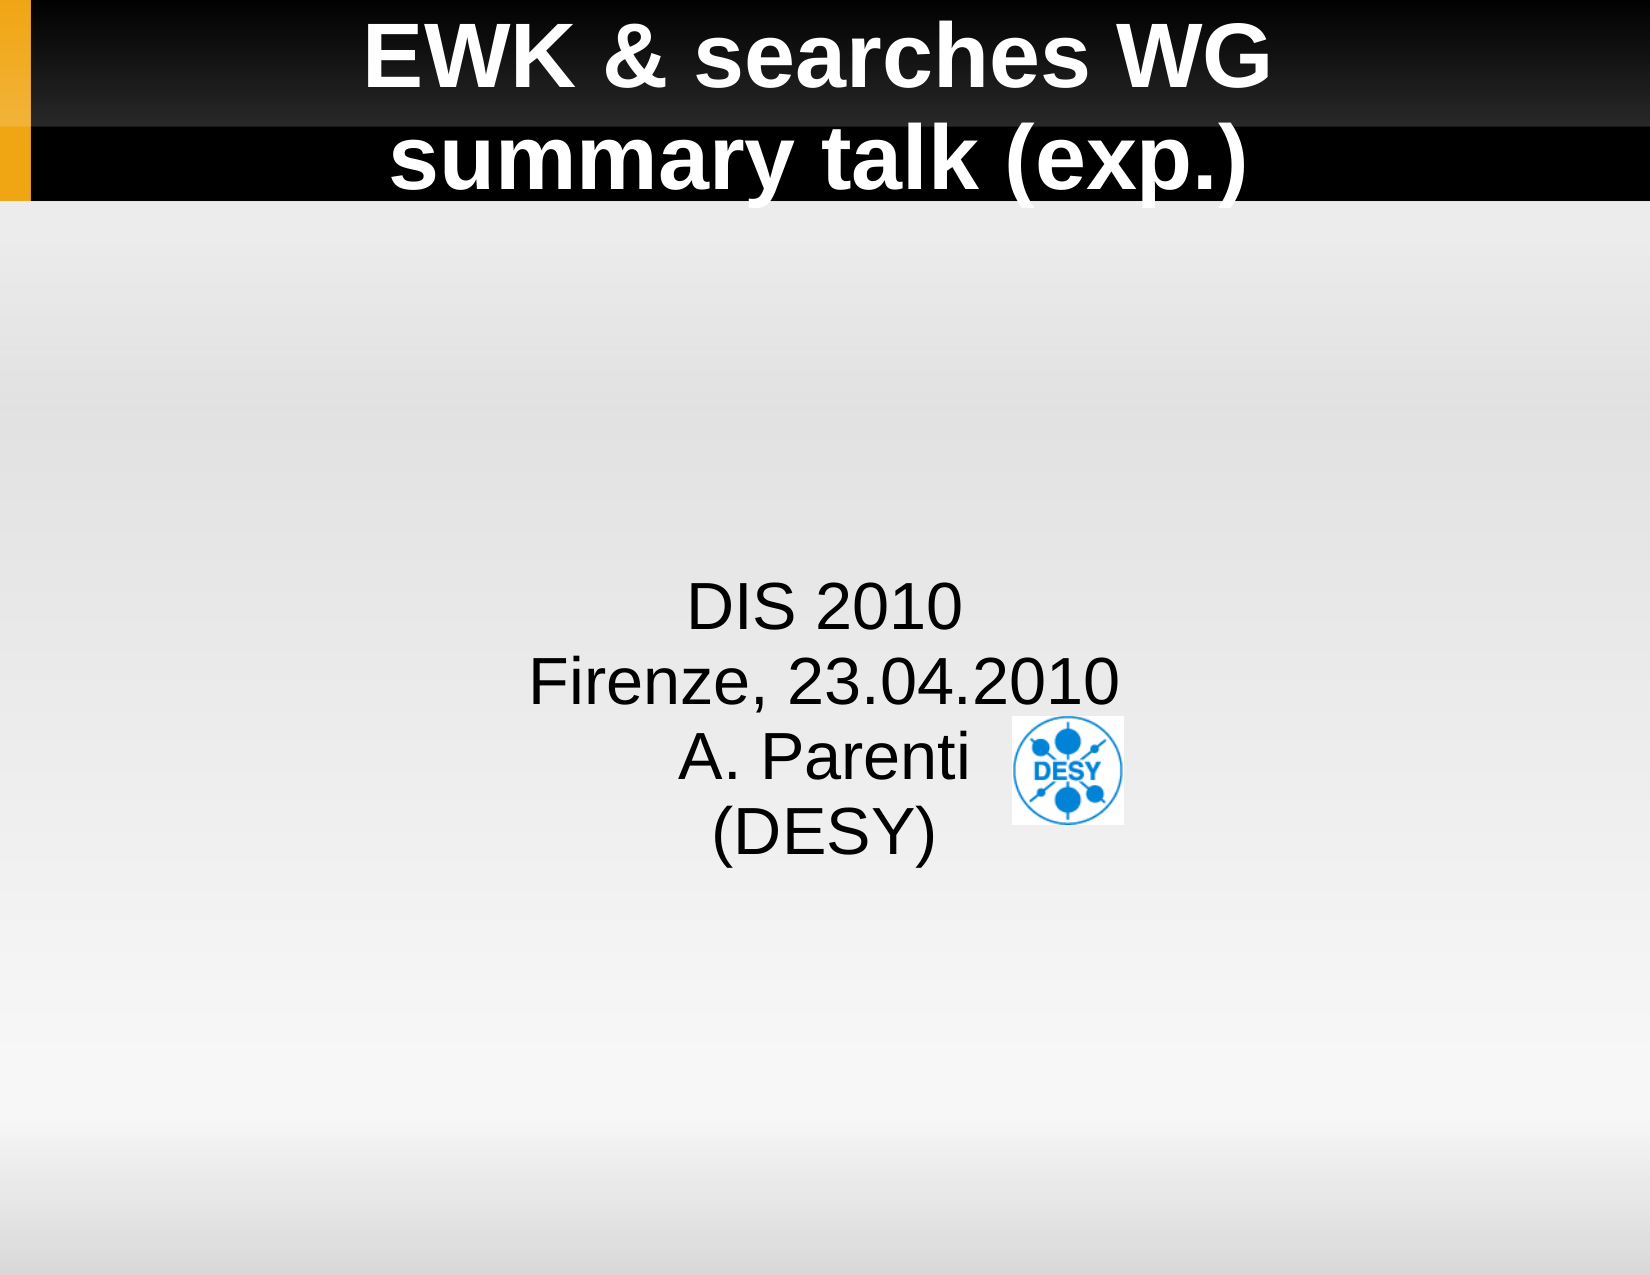

EWK & searches WG
summary talk (exp.)
# DIS 2010
Firenze, 23.04.2010
A. Parenti
(DESY)